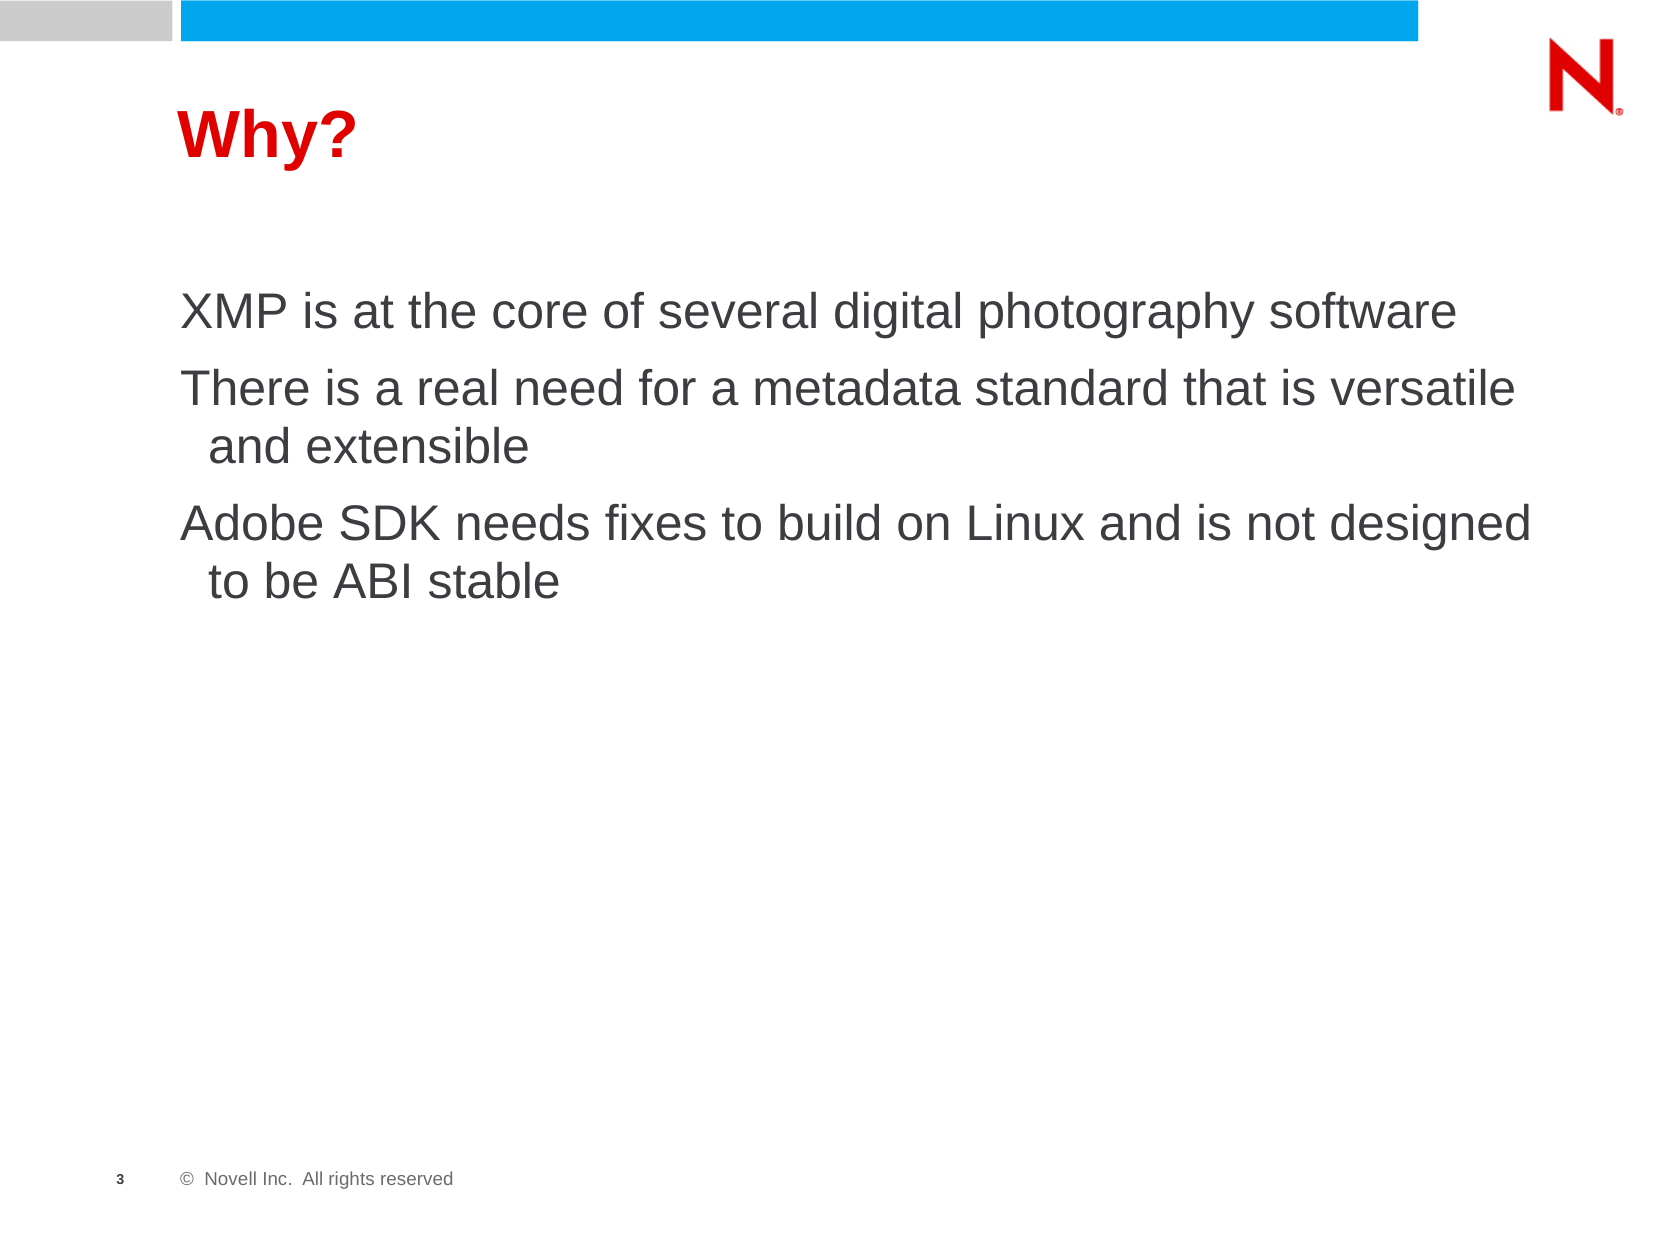

# Why?
XMP is at the core of several digital photography software
There is a real need for a metadata standard that is versatile and extensible
Adobe SDK needs fixes to build on Linux and is not designed to be ABI stable